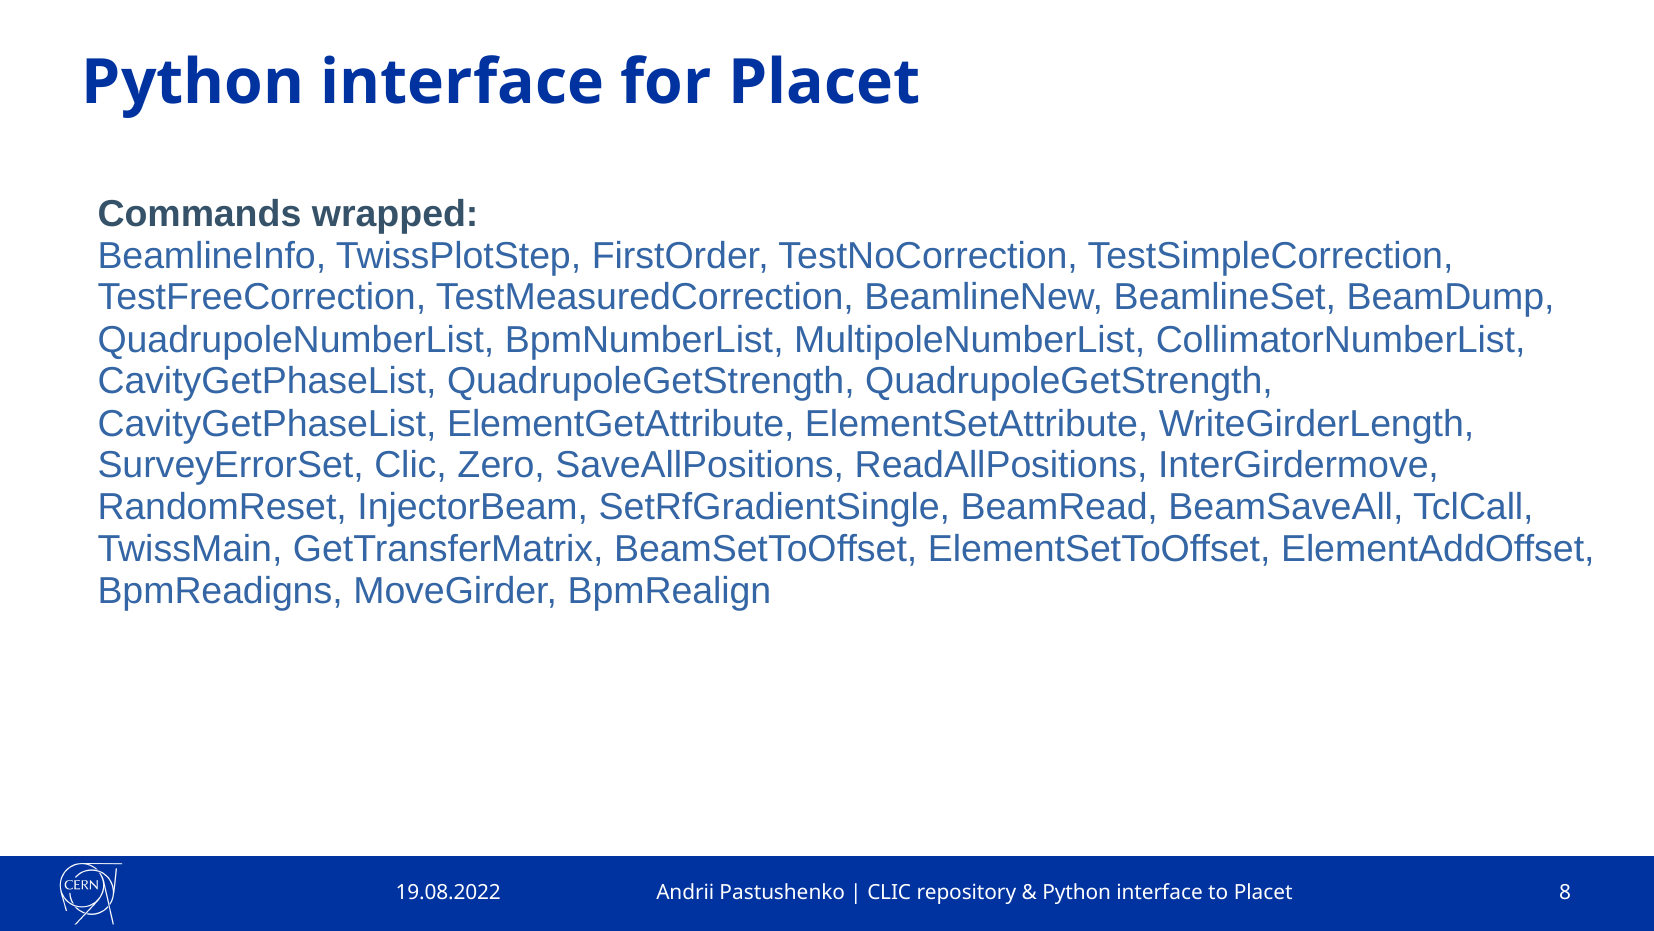

# Python interface for Placet
Commands wrapped:
BeamlineInfo, TwissPlotStep, FirstOrder, TestNoCorrection, TestSimpleCorrection, TestFreeCorrection, TestMeasuredCorrection, BeamlineNew, BeamlineSet, BeamDump, QuadrupoleNumberList, BpmNumberList, MultipoleNumberList, CollimatorNumberList, CavityGetPhaseList, QuadrupoleGetStrength, QuadrupoleGetStrength, CavityGetPhaseList, ElementGetAttribute, ElementSetAttribute, WriteGirderLength, SurveyErrorSet, Clic, Zero, SaveAllPositions, ReadAllPositions, InterGirdermove, RandomReset, InjectorBeam, SetRfGradientSingle, BeamRead, BeamSaveAll, TclCall, TwissMain, GetTransferMatrix, BeamSetToOffset, ElementSetToOffset, ElementAddOffset, BpmReadigns, MoveGirder, BpmRealign
19.08.2022
Andrii Pastushenko | CLIC repository & Python interface to Placet
8